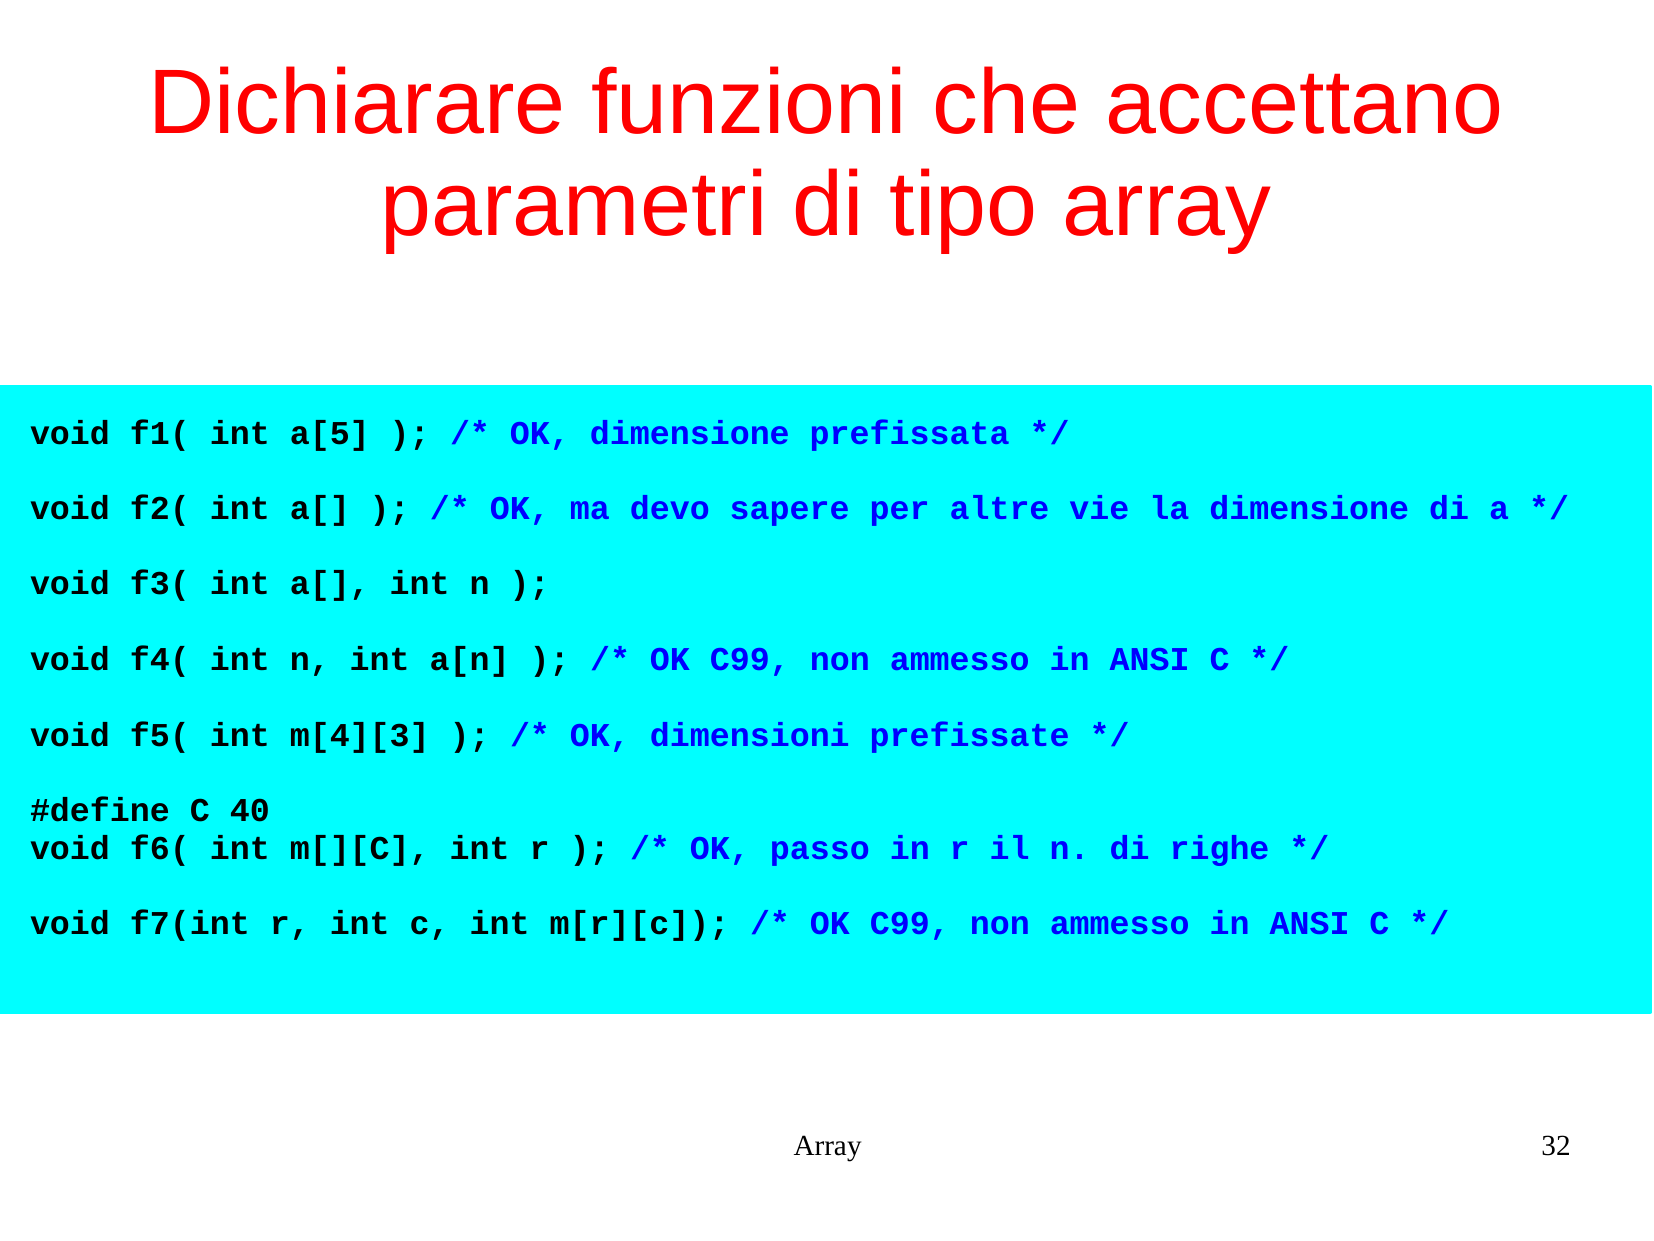

# Dichiarare funzioni che accettano parametri di tipo array
void f1( int a[5] ); /* OK, dimensione prefissata */
void f2( int a[] ); /* OK, ma devo sapere per altre vie la dimensione di a */
void f3( int a[], int n );
void f4( int n, int a[n] ); /* OK C99, non ammesso in ANSI C */
void f5( int m[4][3] ); /* OK, dimensioni prefissate */
#define C 40
void f6( int m[][C], int r ); /* OK, passo in r il n. di righe */
void f7(int r, int c, int m[r][c]); /* OK C99, non ammesso in ANSI C */
Array
32